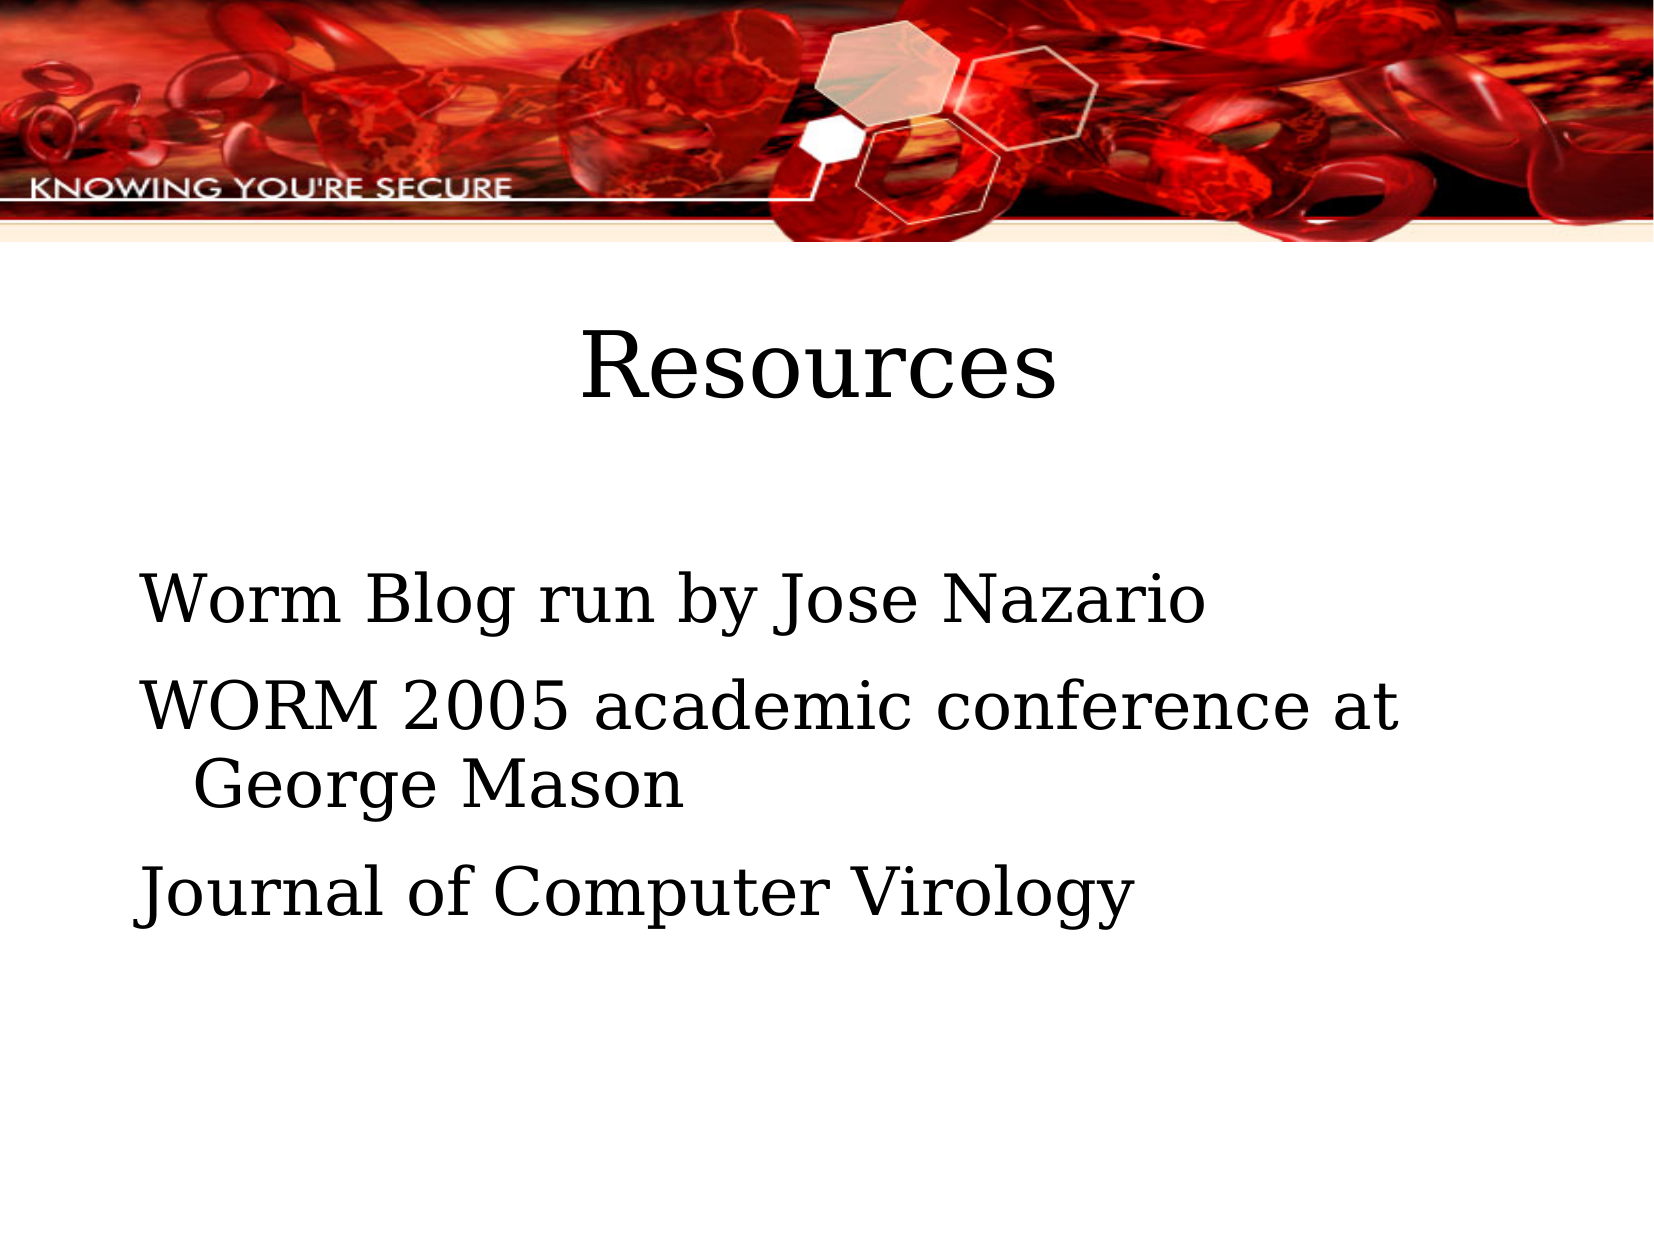

# Resources
Worm Blog run by Jose Nazario
WORM 2005 academic conference at George Mason
Journal of Computer Virology